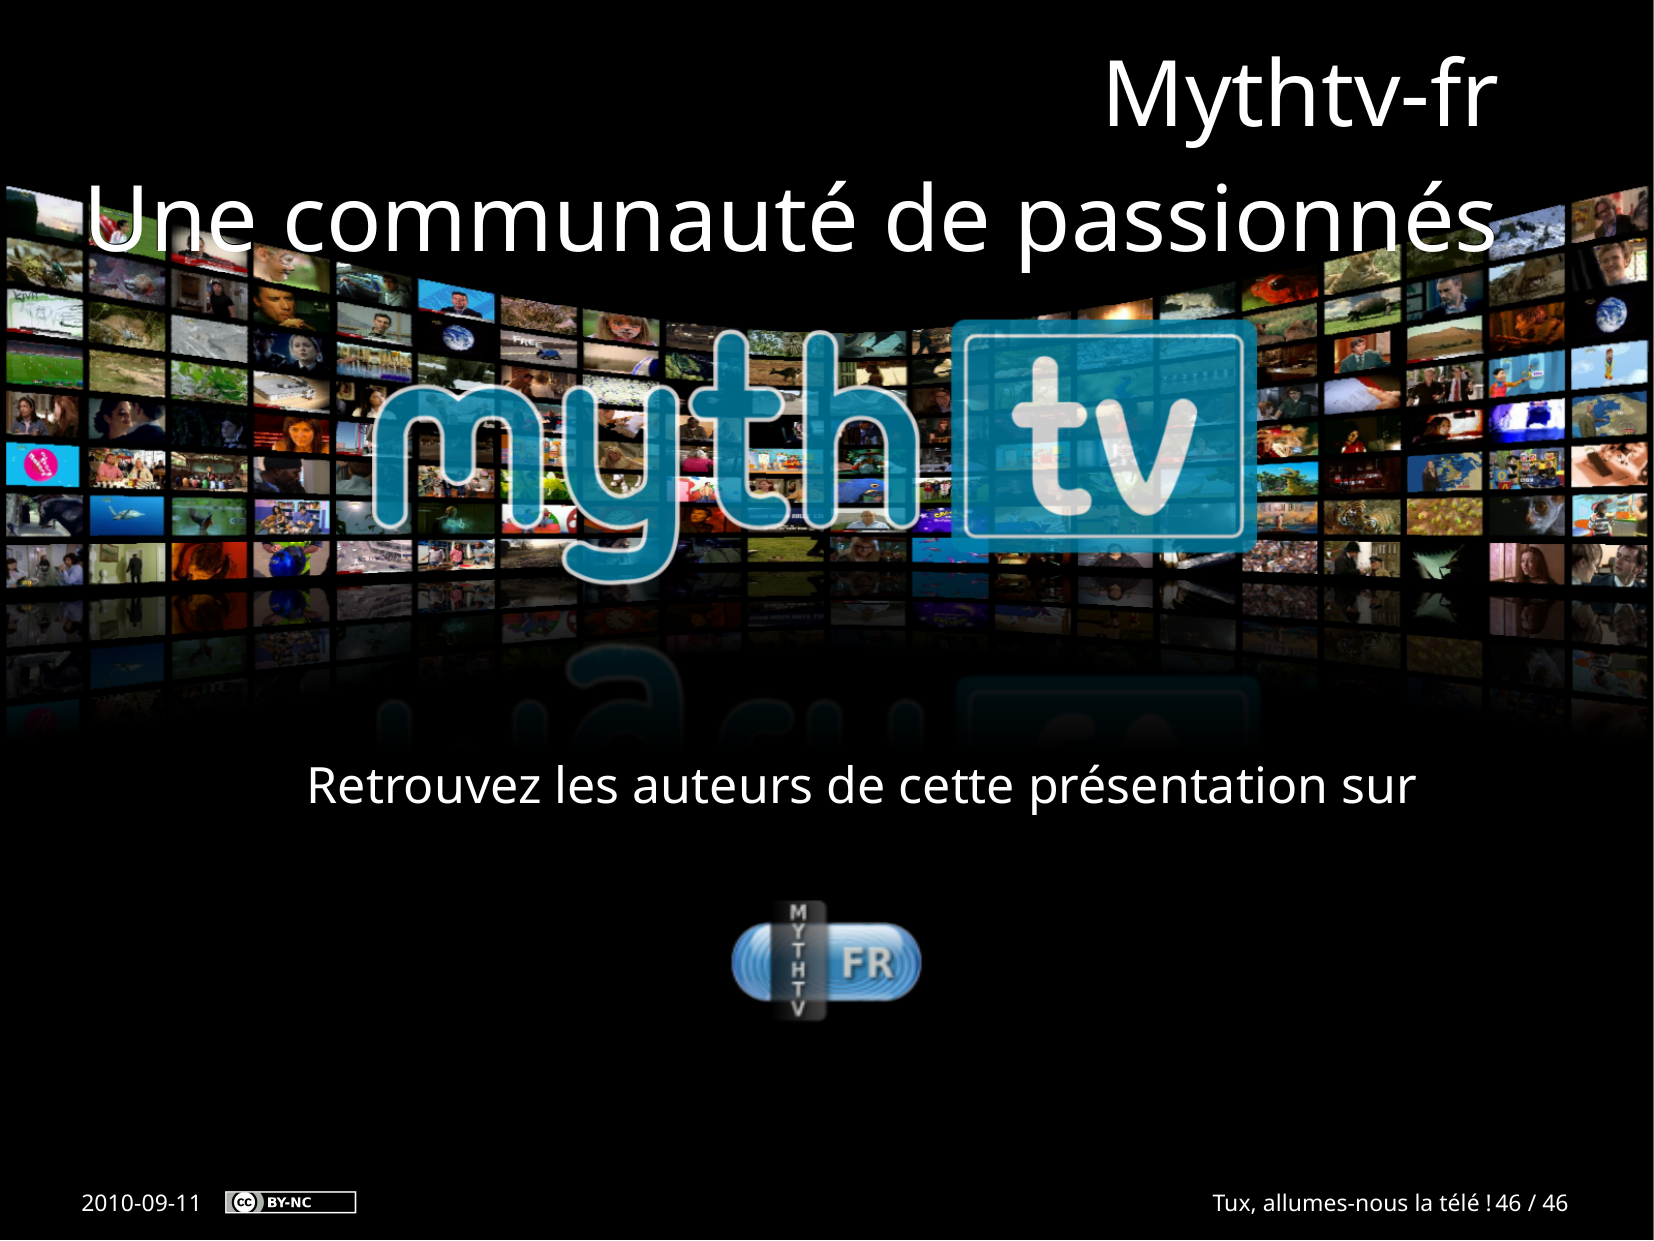

# Mythtv-fr Une communauté de passionnés
Retrouvez les auteurs de cette présentation sur
2010-09-11
Tux, allumes-nous la télé !
46